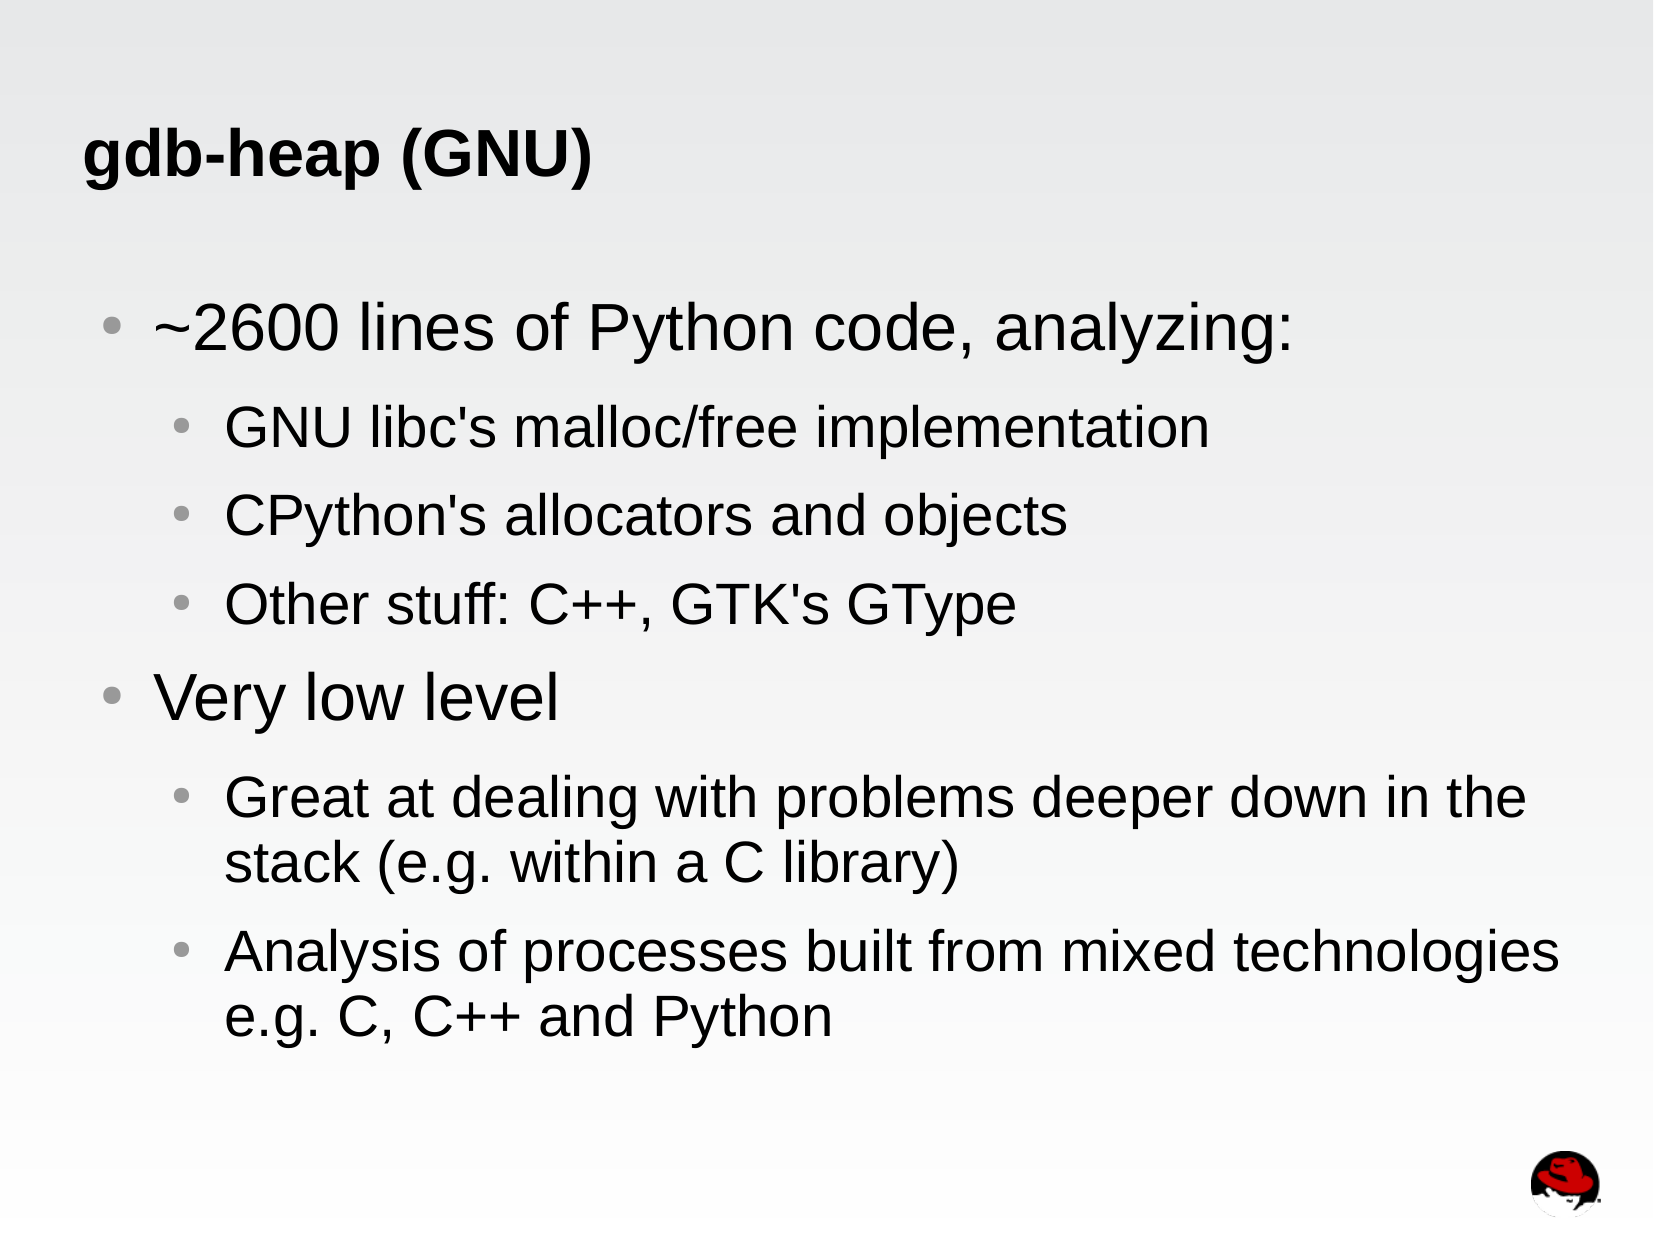

# gdb-heap (GNU)
~2600 lines of Python code, analyzing:
GNU libc's malloc/free implementation
CPython's allocators and objects
Other stuff: C++, GTK's GType
Very low level
Great at dealing with problems deeper down in the stack (e.g. within a C library)
Analysis of processes built from mixed technologies e.g. C, C++ and Python